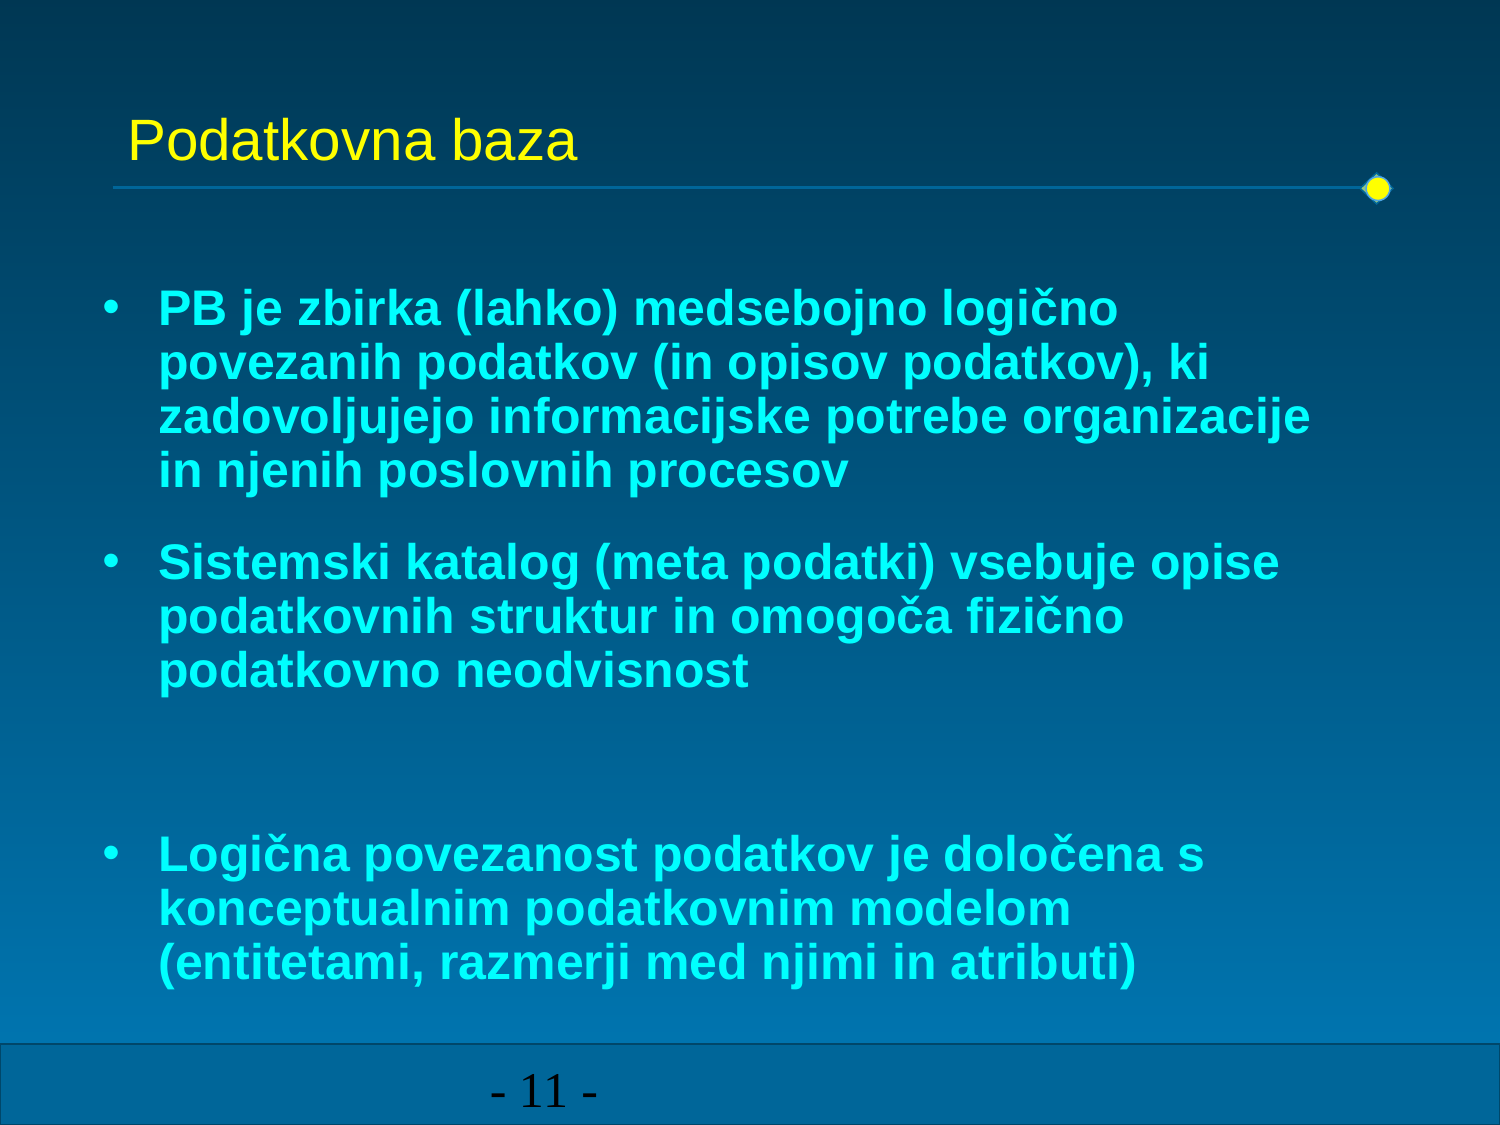

# Podatkovna baza
PB je zbirka (lahko) medsebojno logično povezanih podatkov (in opisov podatkov), ki zadovoljujejo informacijske potrebe organizacije in njenih poslovnih procesov
Sistemski katalog (meta podatki) vsebuje opise podatkovnih struktur in omogoča fizično podatkovno neodvisnost
Logična povezanost podatkov je določena s konceptualnim podatkovnim modelom (entitetami, razmerji med njimi in atributi)
(c) Pearson Education 2005